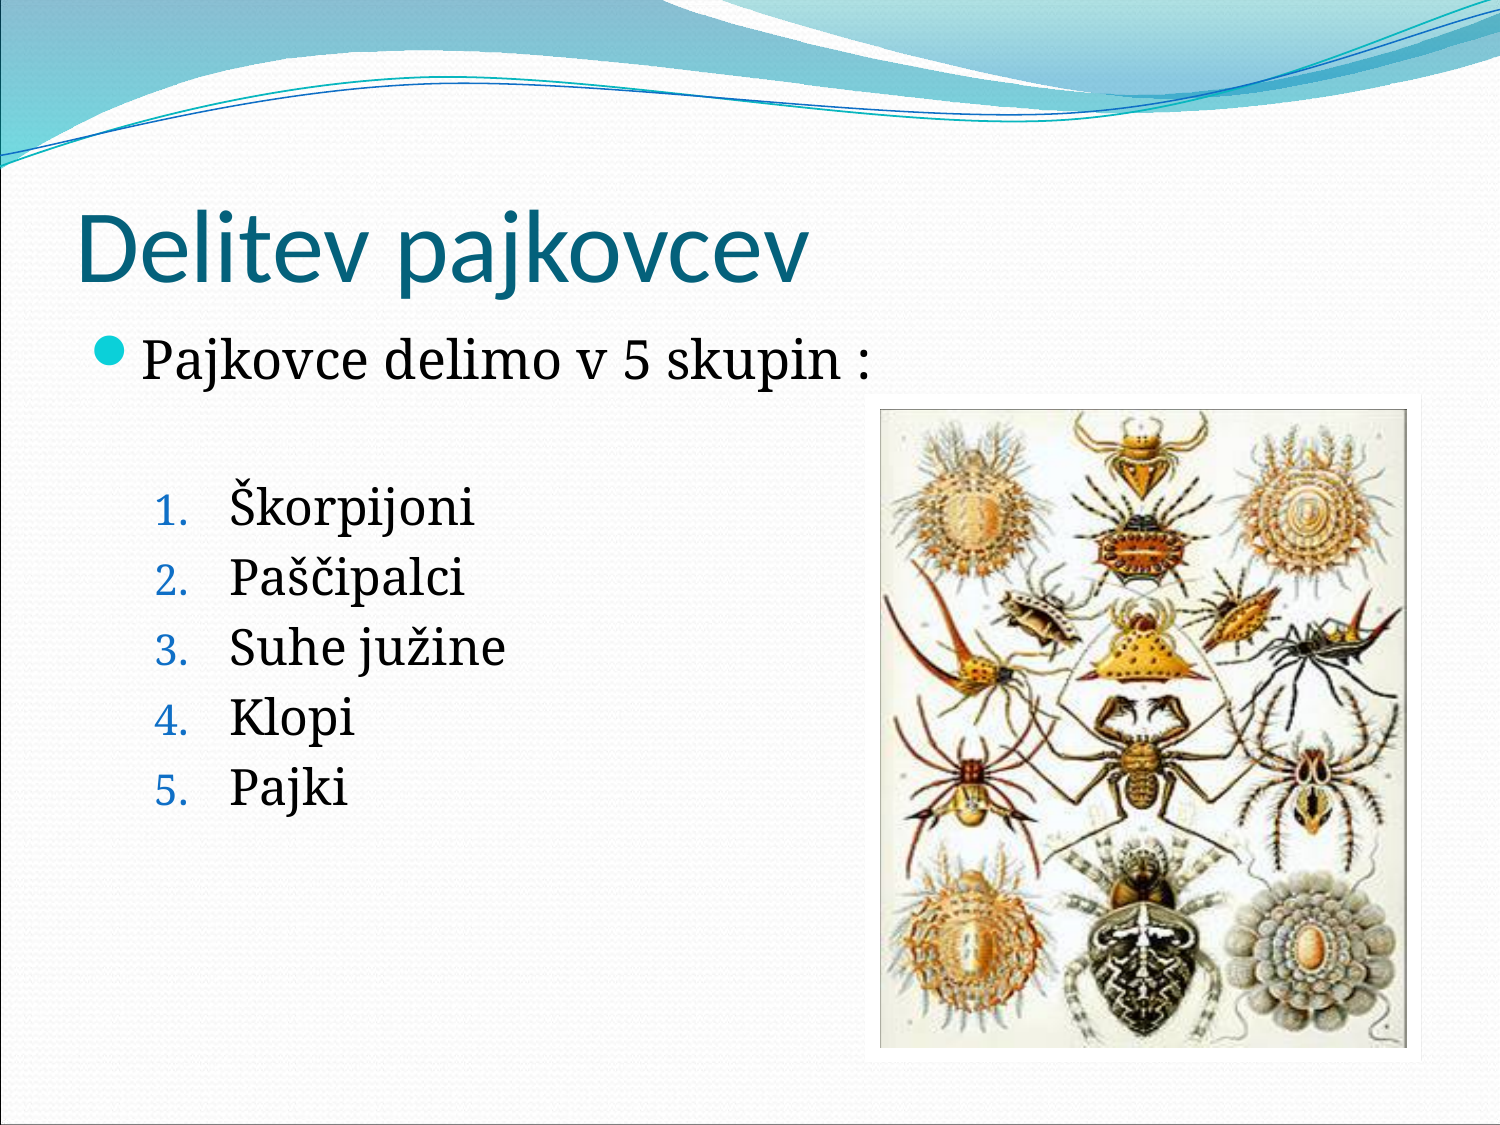

# Delitev pajkovcev
Pajkovce delimo v 5 skupin :
Škorpijoni
Paščipalci
Suhe južine
Klopi
Pajki